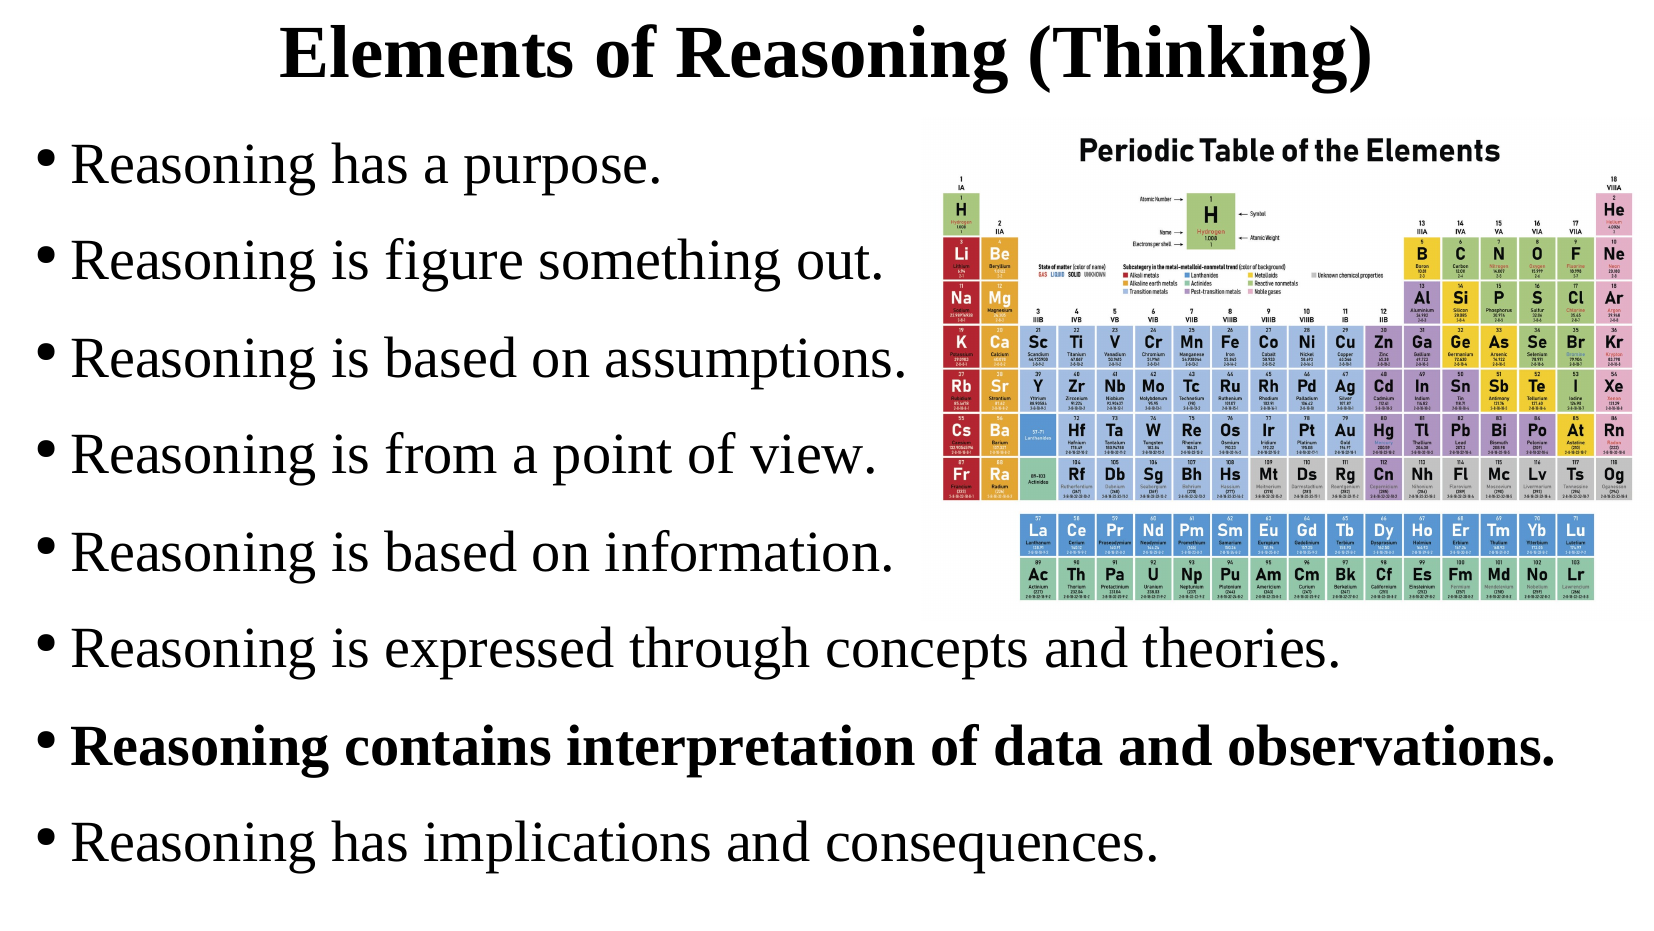

# Elements of Reasoning (Thinking)
Reasoning has a purpose.
Reasoning is figure something out.
Reasoning is based on assumptions.
Reasoning is from a point of view.
Reasoning is based on information.
Reasoning is expressed through concepts and theories.
Reasoning contains interpretation of data and observations.
Reasoning has implications and consequences.